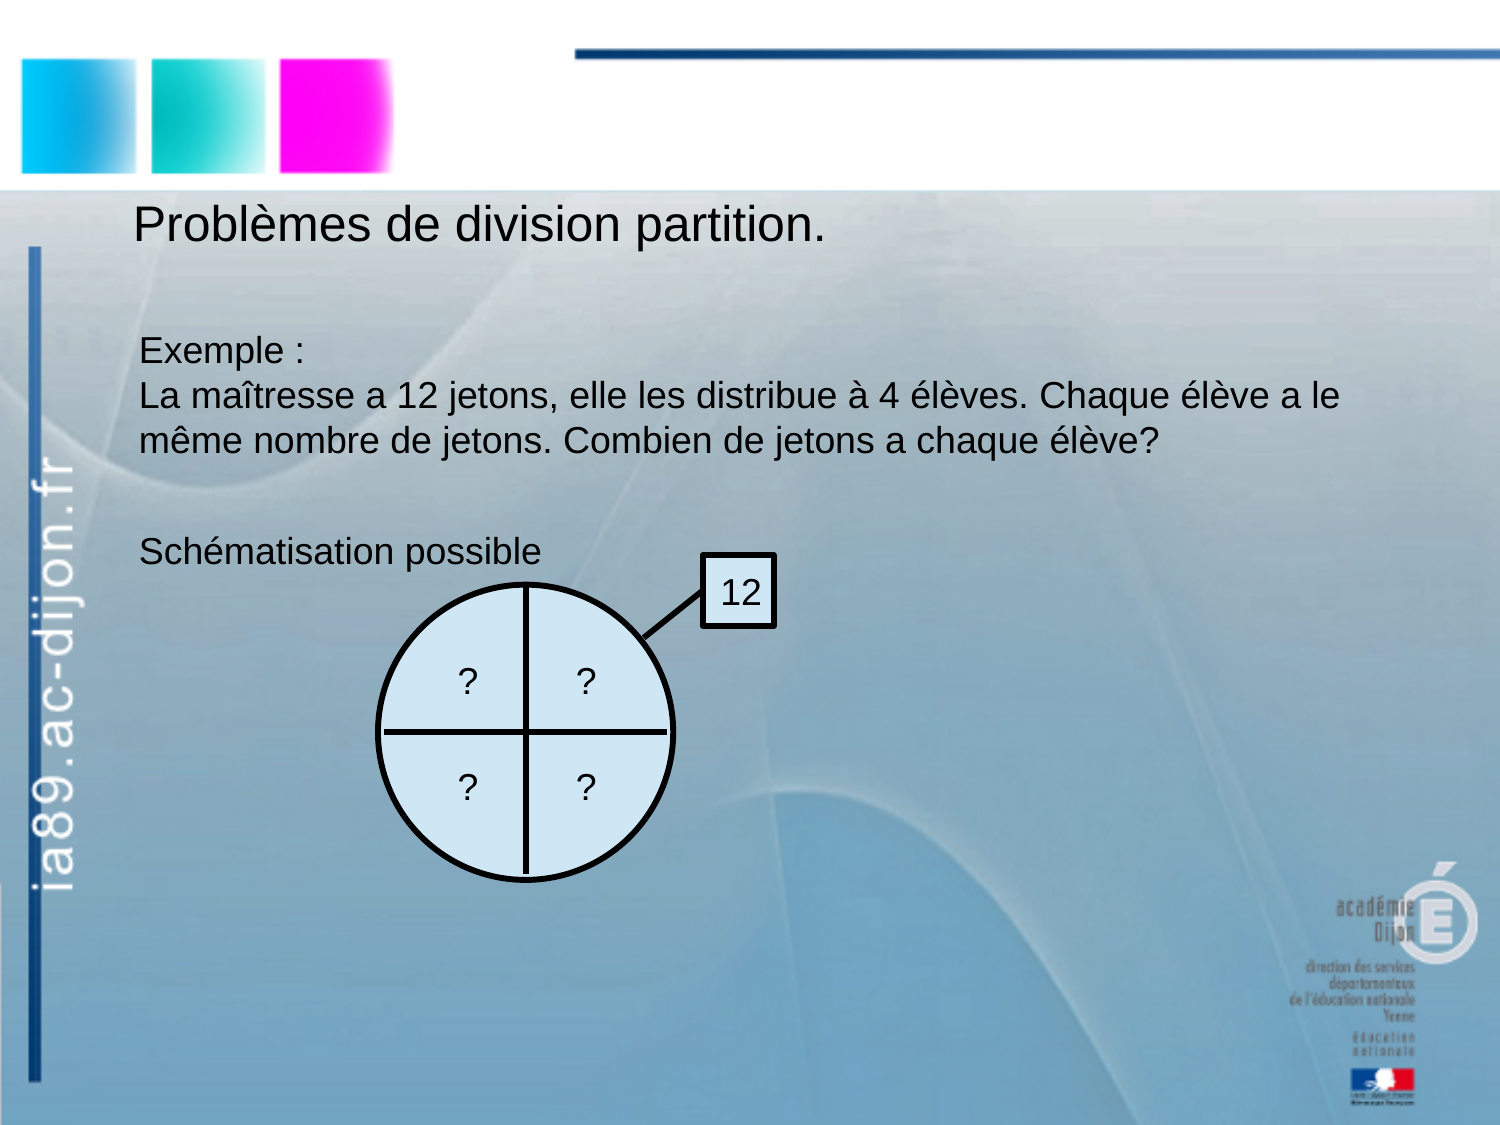

Problèmes de division partition.
Exemple :
La maîtresse a 12 jetons, elle les distribue à 4 élèves. Chaque élève a le même nombre de jetons. Combien de jetons a chaque élève?
Schématisation possible
12
?
?
?
?